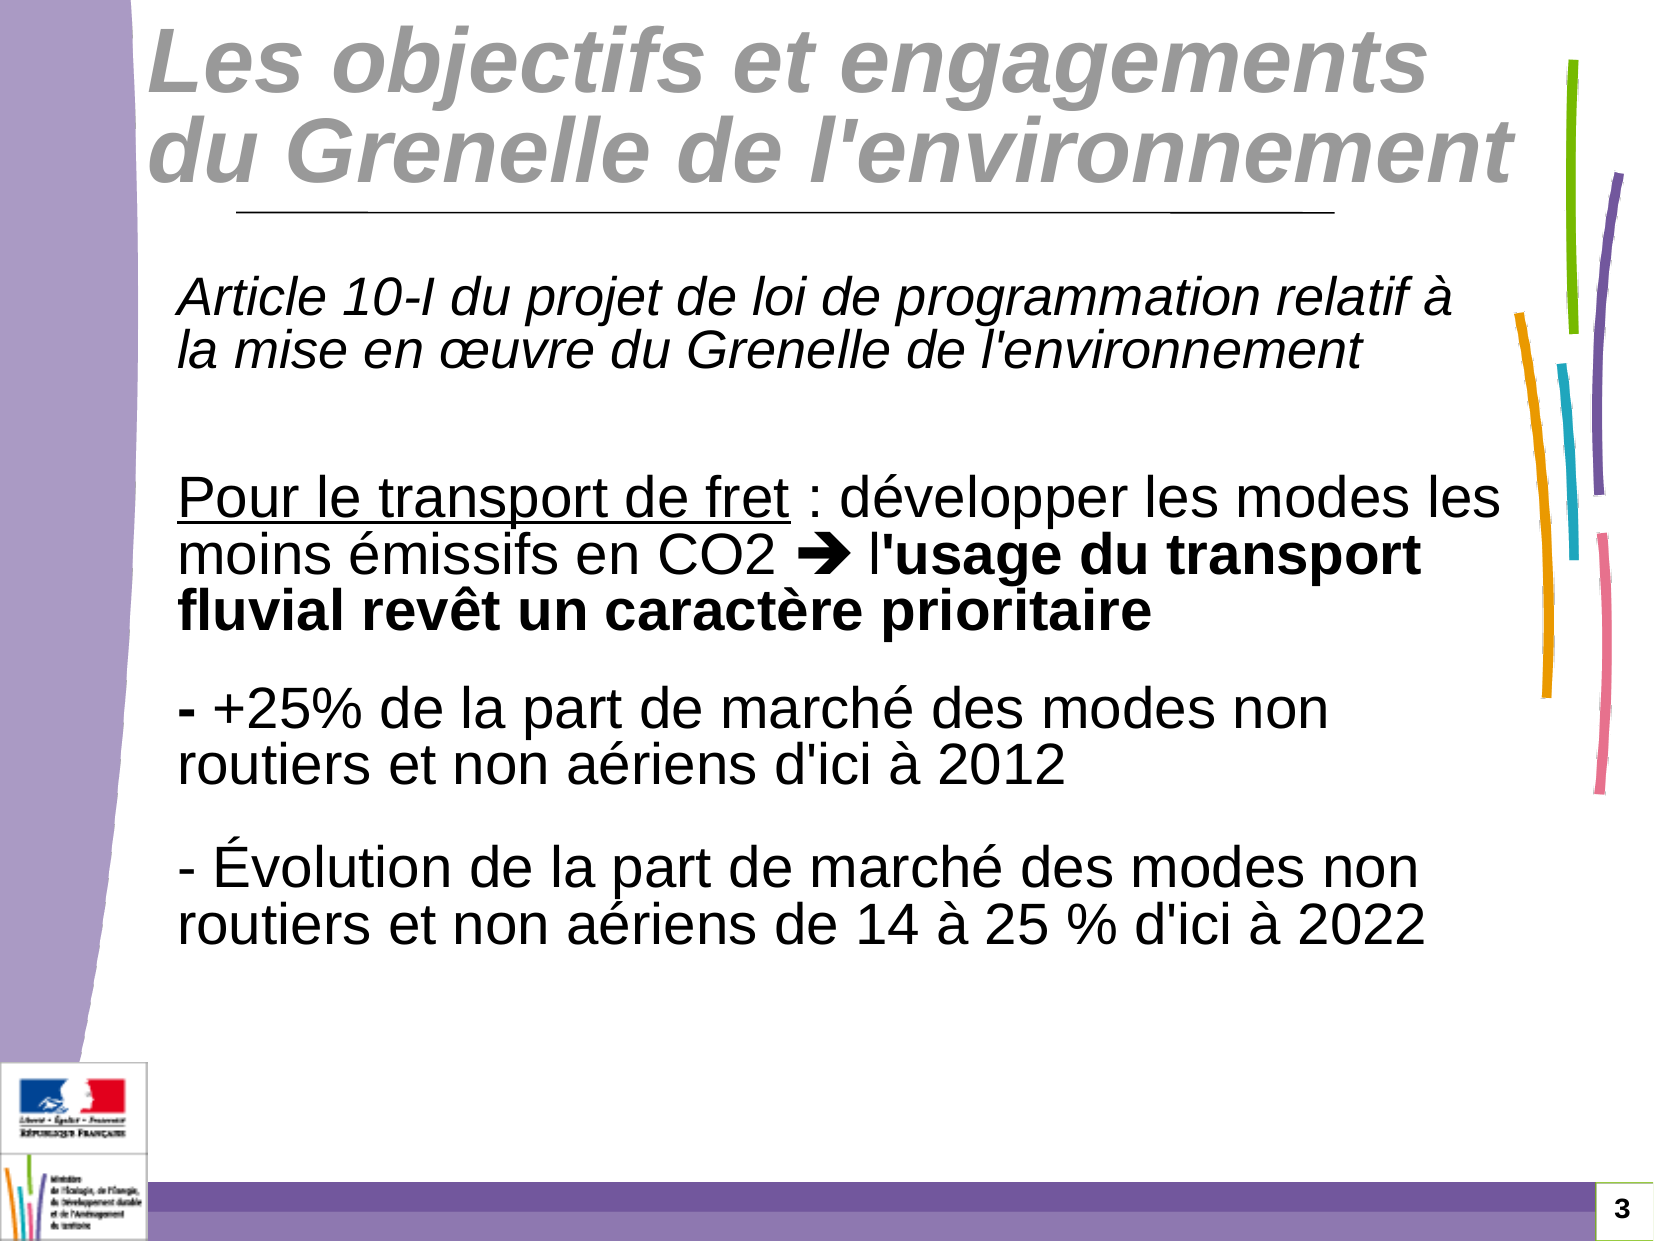

# Les objectifs et engagements du Grenelle de l'environnement
Article 10-I du projet de loi de programmation relatif à la mise en œuvre du Grenelle de l'environnement
Pour le transport de fret : développer les modes les moins émissifs en CO2  l'usage du transport fluvial revêt un caractère prioritaire
- +25% de la part de marché des modes non routiers et non aériens d'ici à 2012
- Évolution de la part de marché des modes non routiers et non aériens de 14 à 25 % d'ici à 2022
3